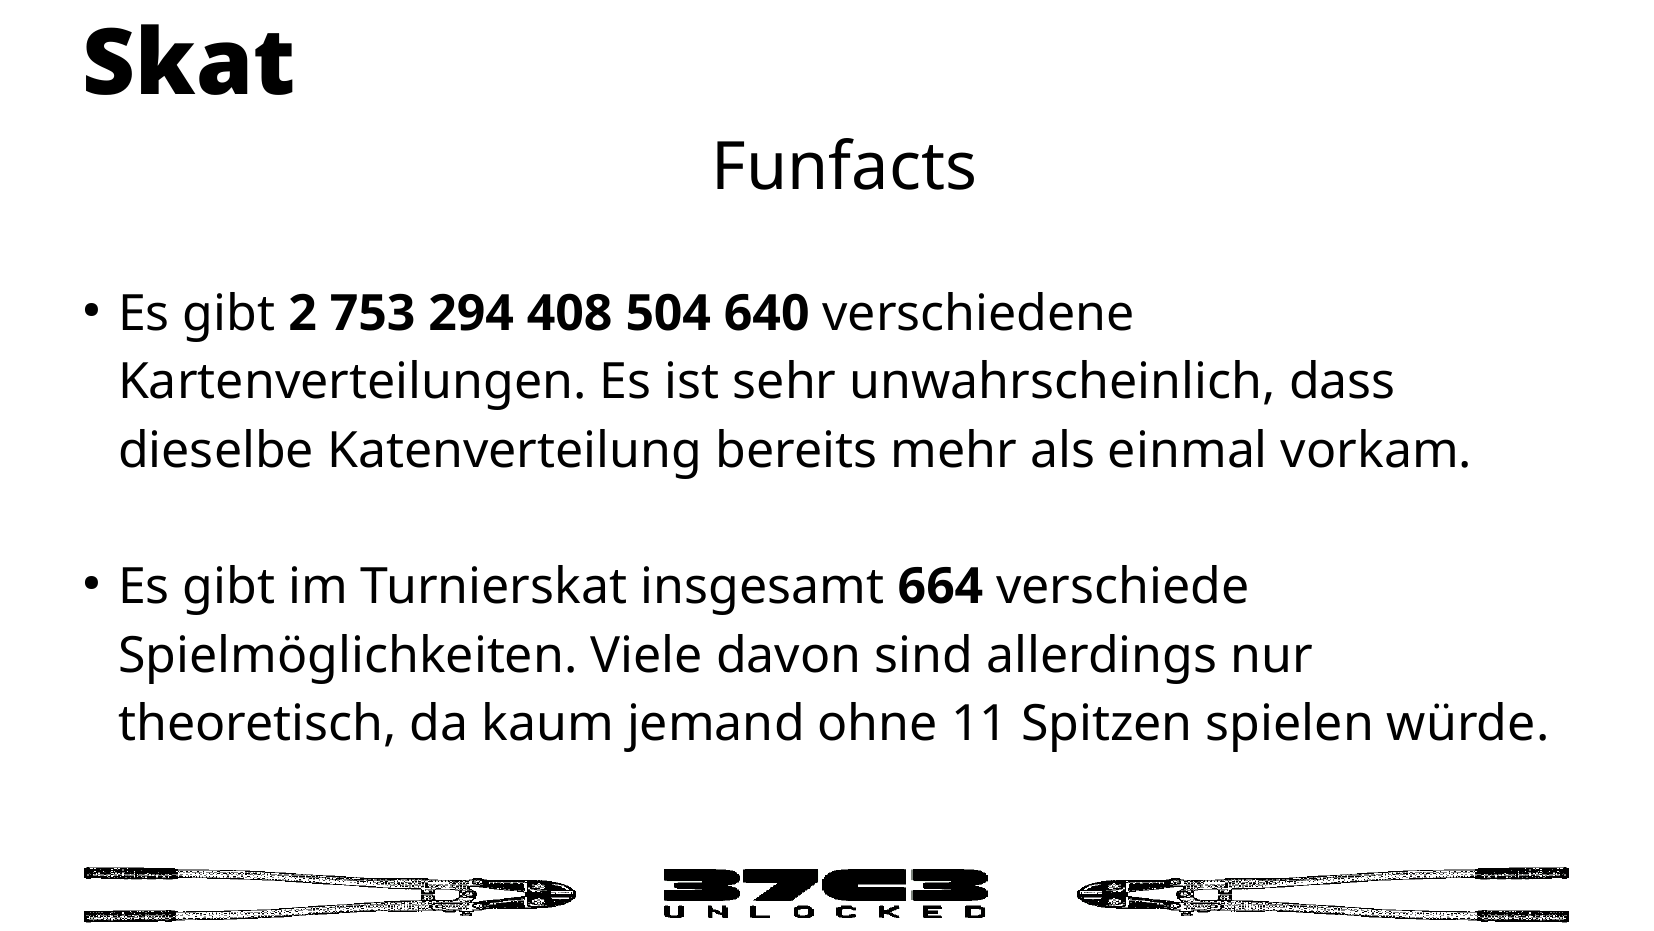

# Skat
Funfacts
Es gibt 2 753 294 408 504 640 verschiedene Kartenverteilungen. Es ist sehr unwahrscheinlich, dass dieselbe Katenverteilung bereits mehr als einmal vorkam.
Es gibt im Turnierskat insgesamt 664 verschiede Spielmöglichkeiten. Viele davon sind allerdings nur theoretisch, da kaum jemand ohne 11 Spitzen spielen würde.